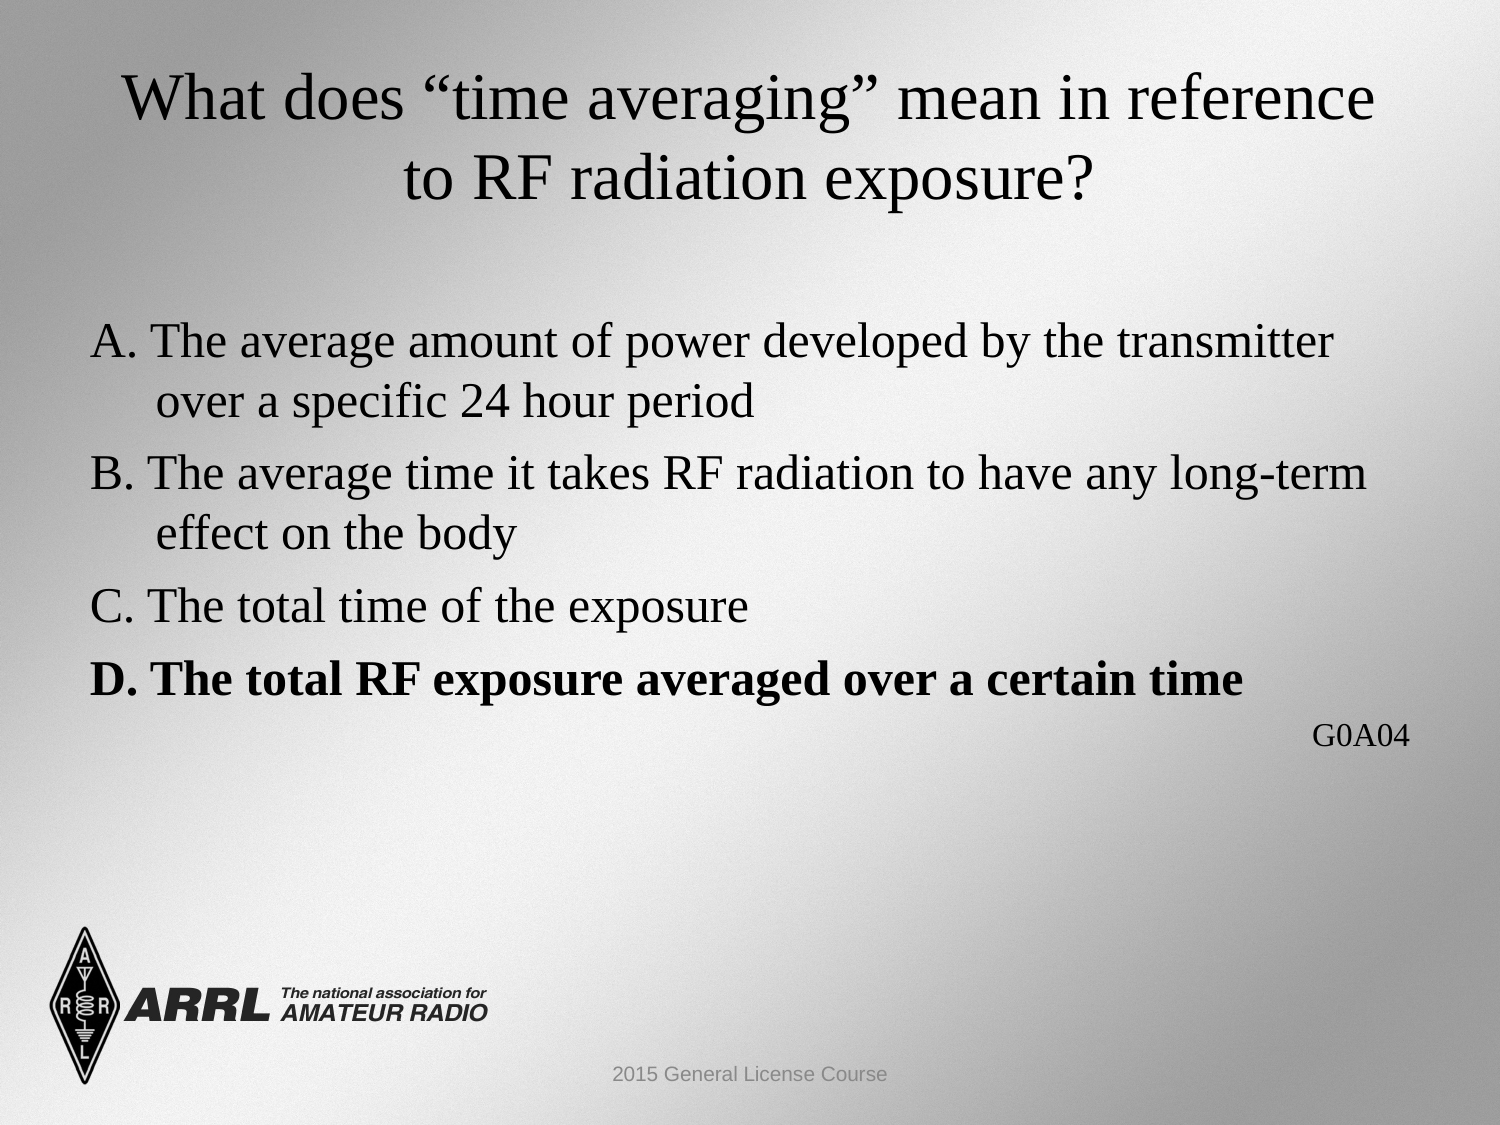

# What does “time averaging” mean in reference to RF radiation exposure?
A. The average amount of power developed by the transmitter over a specific 24 hour period
B. The average time it takes RF radiation to have any long-term effect on the body
C. The total time of the exposure
D. The total RF exposure averaged over a certain time
G0A04
2015 General License Course